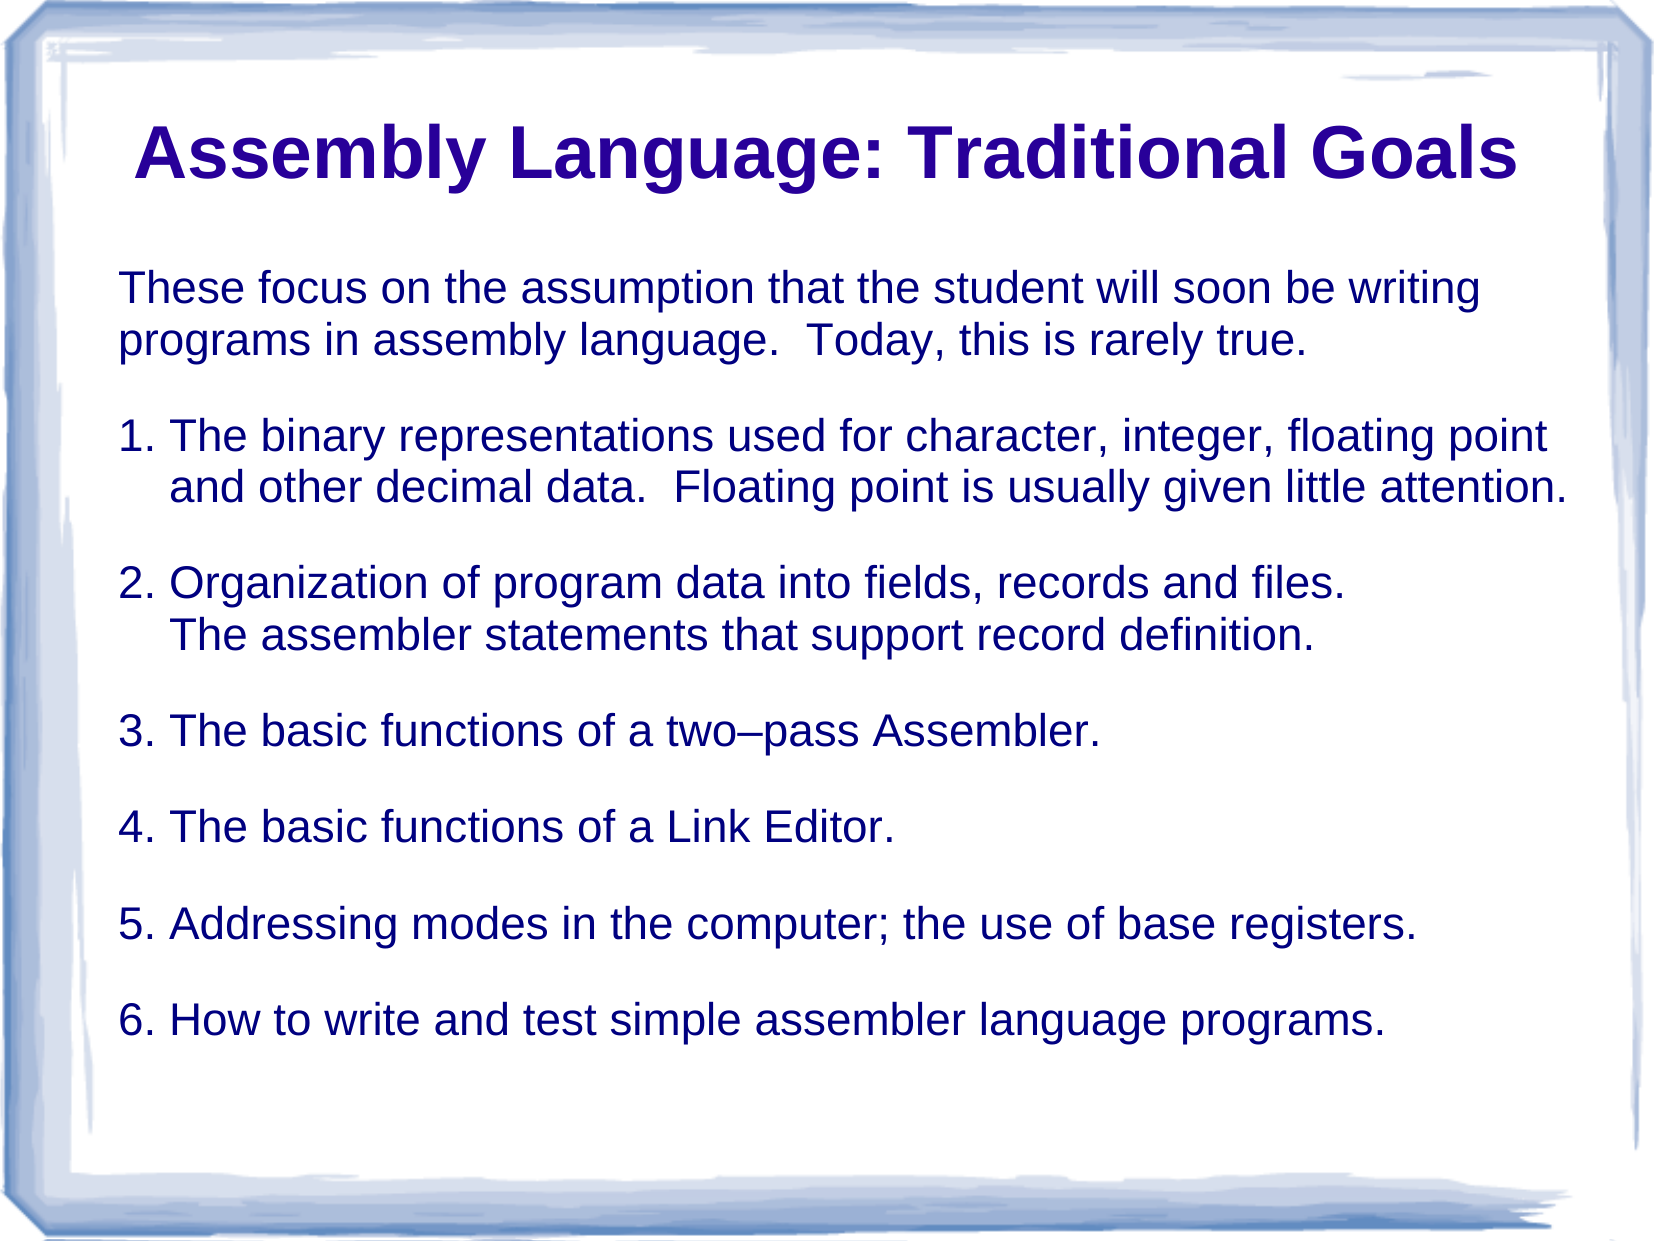

# Assembly Language: Traditional Goals
These focus on the assumption that the student will soon be writing
programs in assembly language. Today, this is rarely true.
1. The binary representations used for character, integer, floating point
 and other decimal data. Floating point is usually given little attention.
2. 	Organization of program data into fields, records and files.
	 The assembler statements that support record definition.
3. The basic functions of a two–pass Assembler.
4.	 The basic functions of a Link Editor.
5. 	Addressing modes in the computer; the use of base registers.
6.	 How to write and test simple assembler language programs.